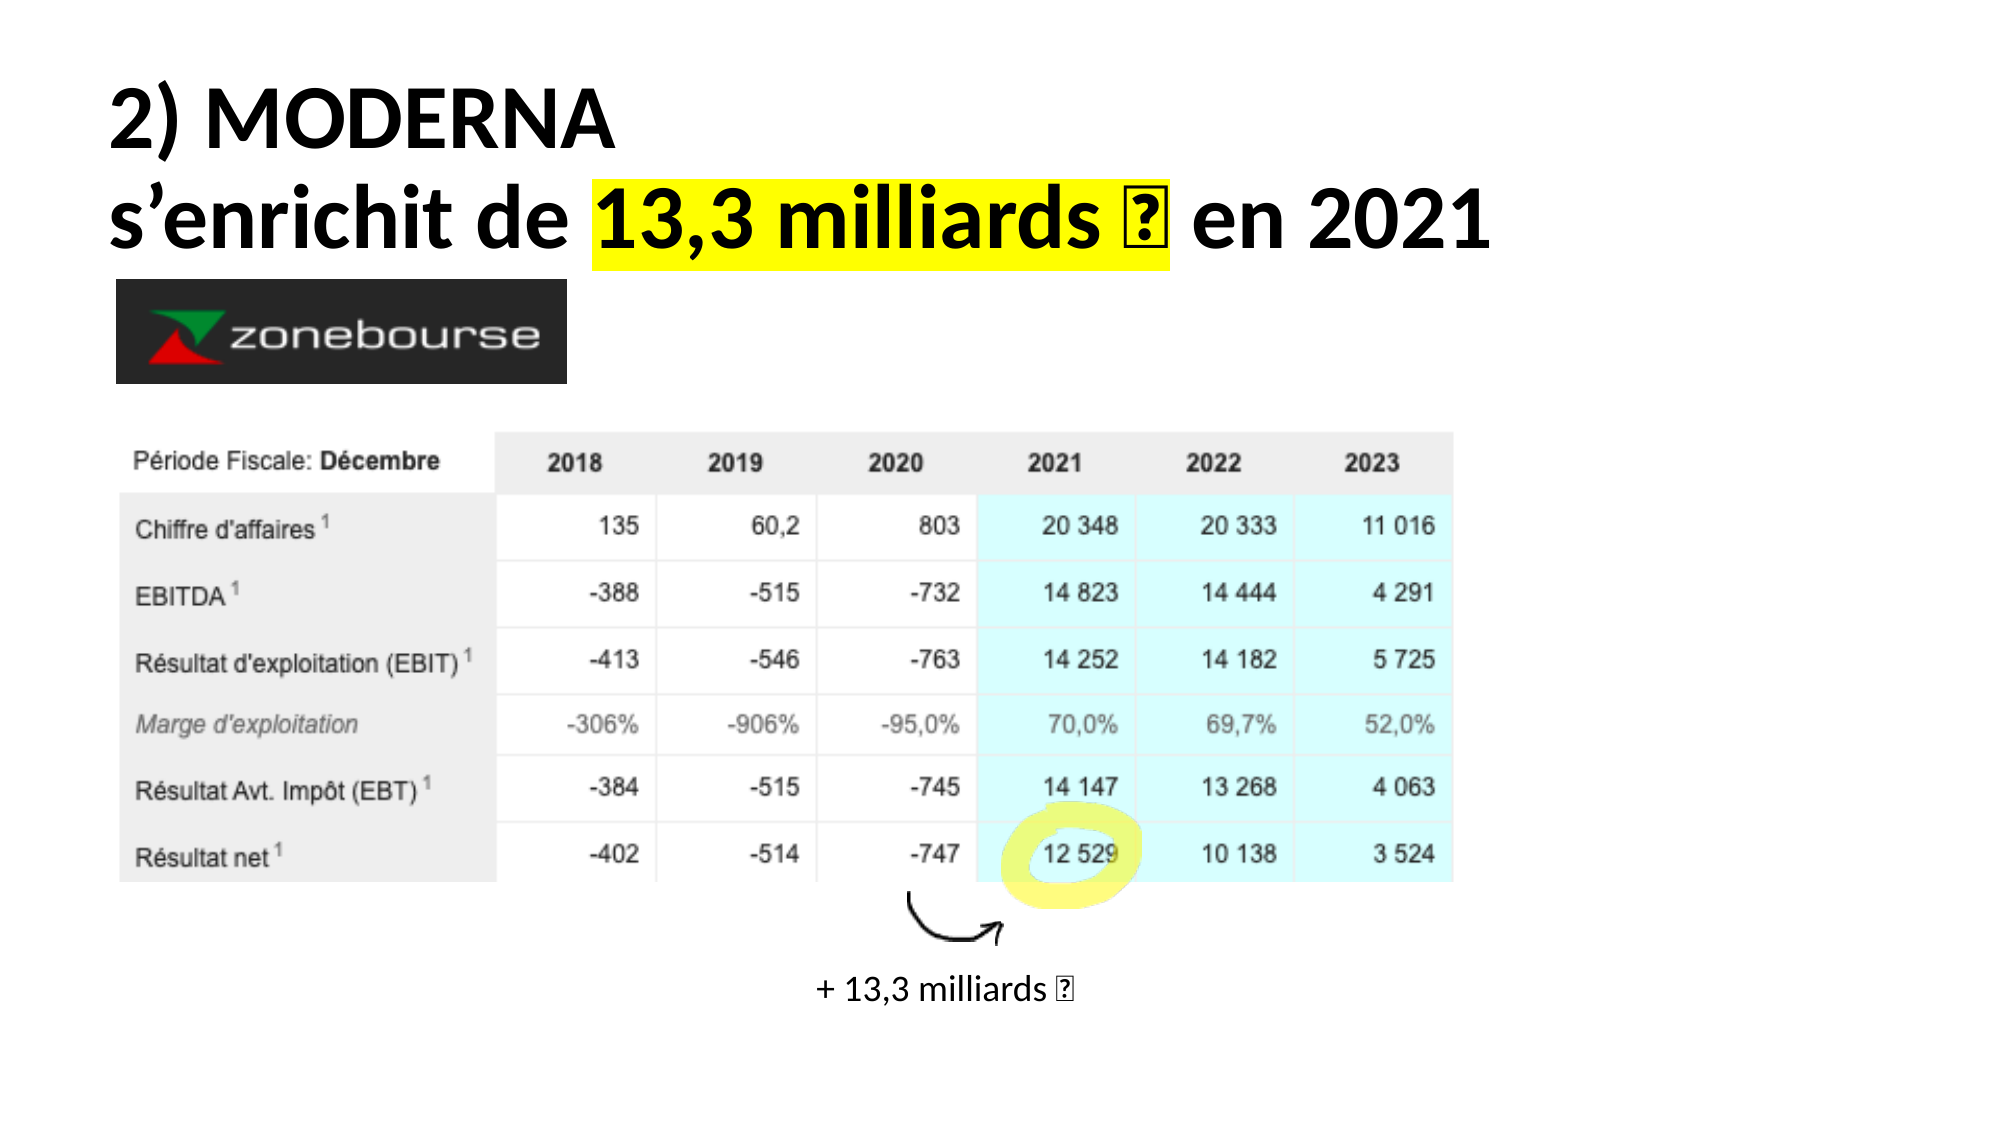

# 2) MODERNA s’enrichit de 13,3 milliards 💲 en 2021
+ 13,3 milliards 💲